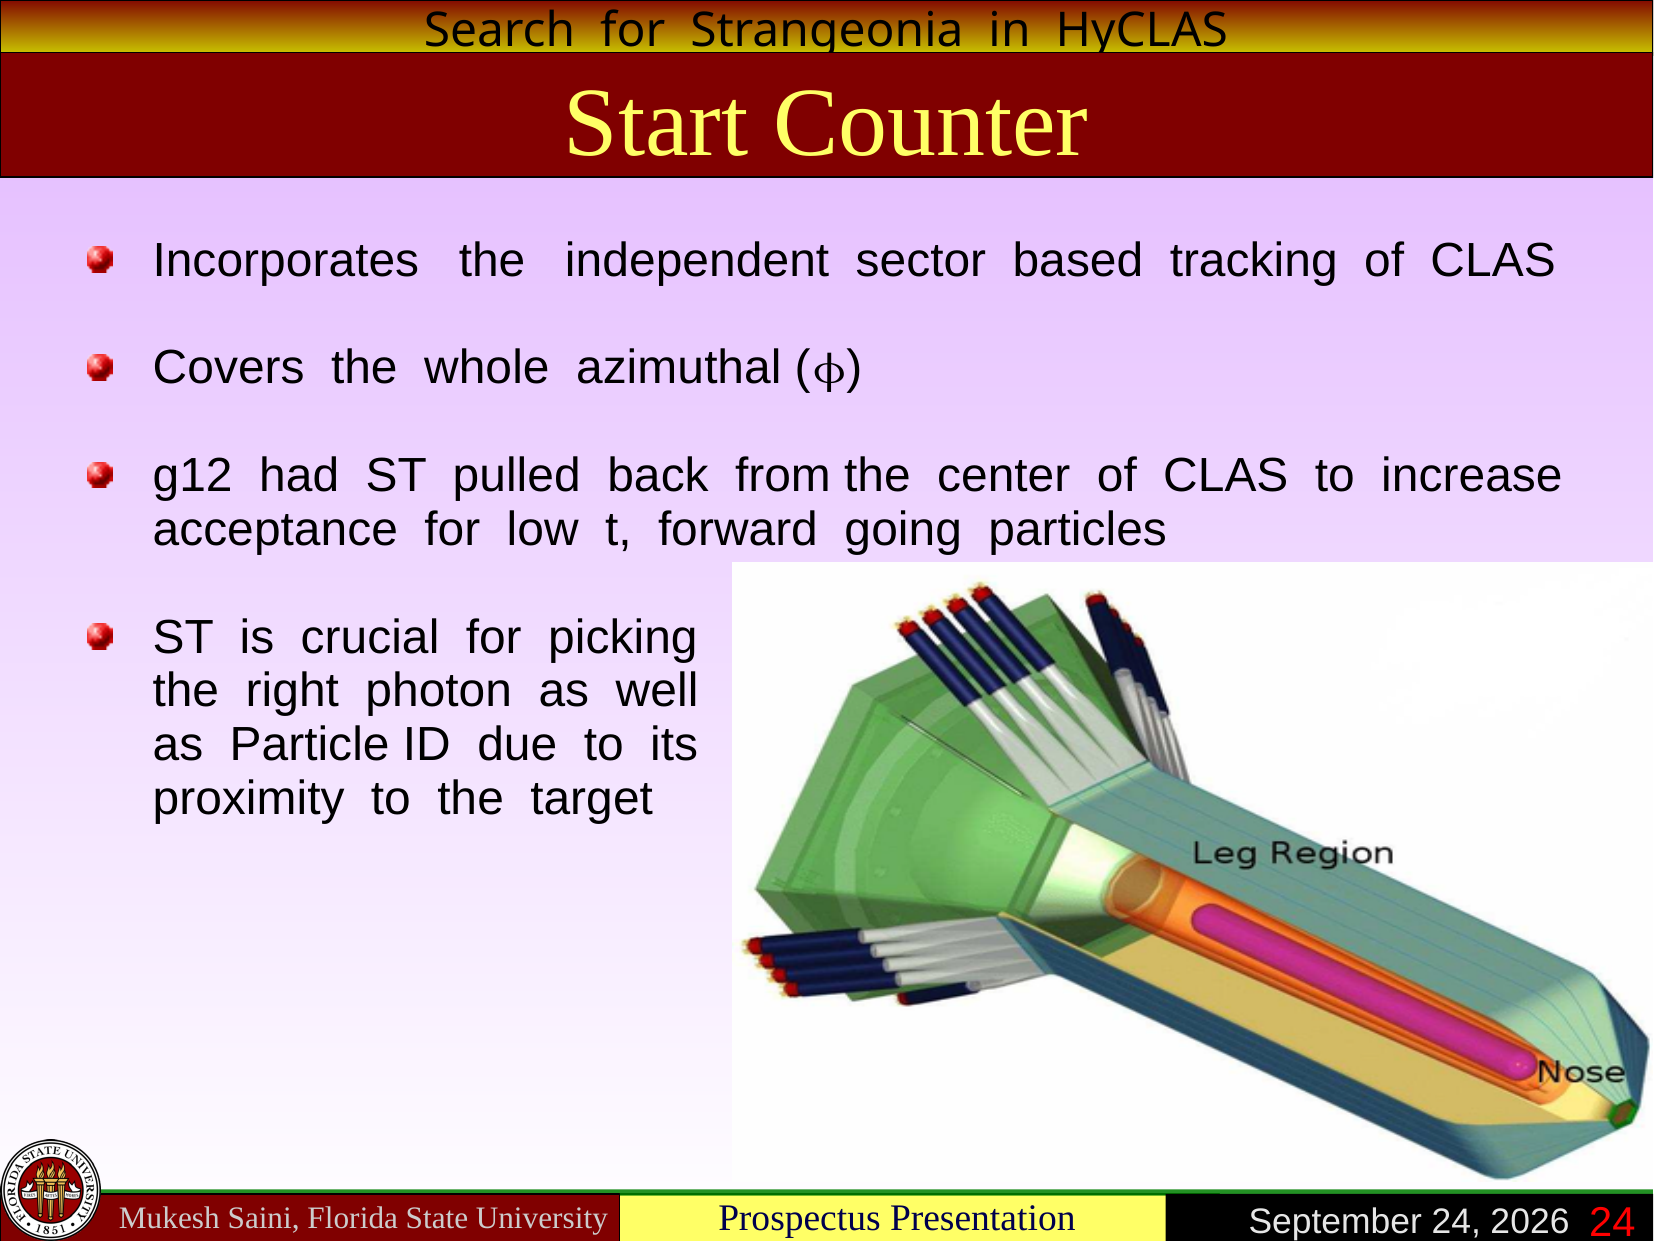

Start Counter
 Incorporates the independent sector based tracking of CLAS
 Covers the whole azimuthal ()
 g12 had ST pulled back from the center of CLAS to increase
 acceptance for low t, forward going particles
 ST is crucial for picking
 the right photon as well
 as Particle ID due to its
 proximity to the target